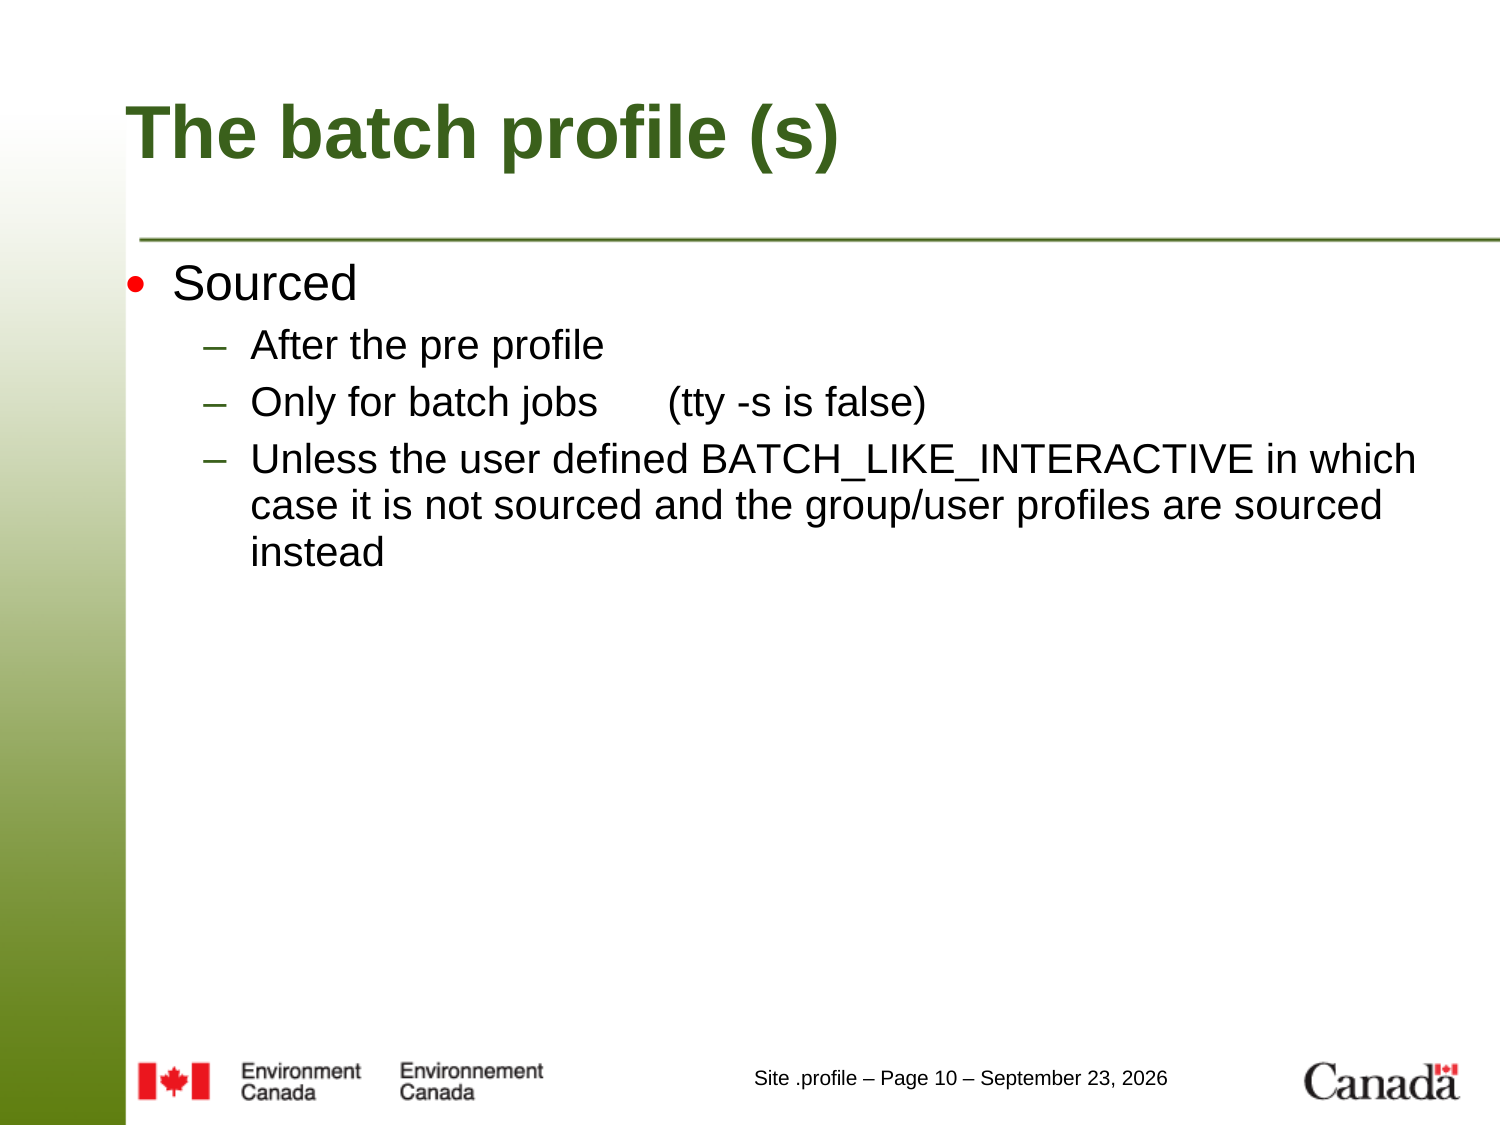

# The batch profile (s)
Sourced
After the pre profile
Only for batch jobs (tty -s is false)
Unless the user defined BATCH_LIKE_INTERACTIVE in which case it is not sourced and the group/user profiles are sourced instead